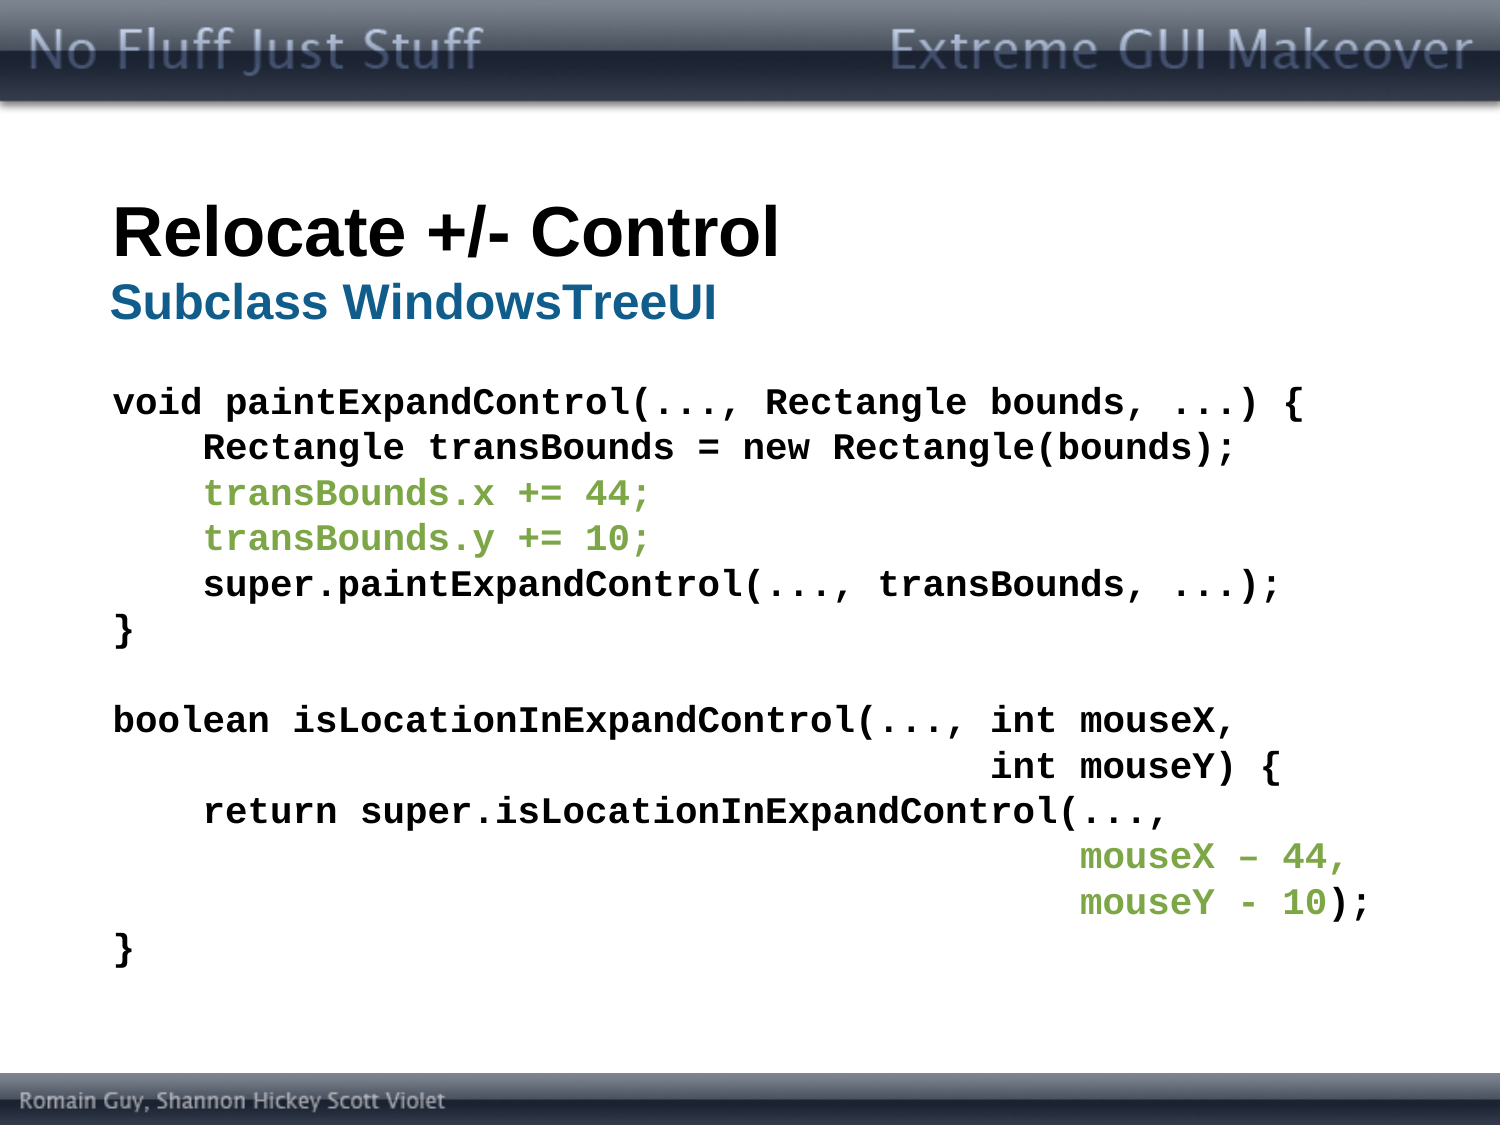

# Relocate +/- Control
Subclass WindowsTreeUI
void paintExpandControl(..., Rectangle bounds, ...) {
 Rectangle transBounds = new Rectangle(bounds);
 transBounds.x += 44;
 transBounds.y += 10;
 super.paintExpandControl(..., transBounds, ...);
}
boolean isLocationInExpandControl(..., int mouseX,
 int mouseY) {
 return super.isLocationInExpandControl(...,
 mouseX – 44,
 mouseY - 10);
}